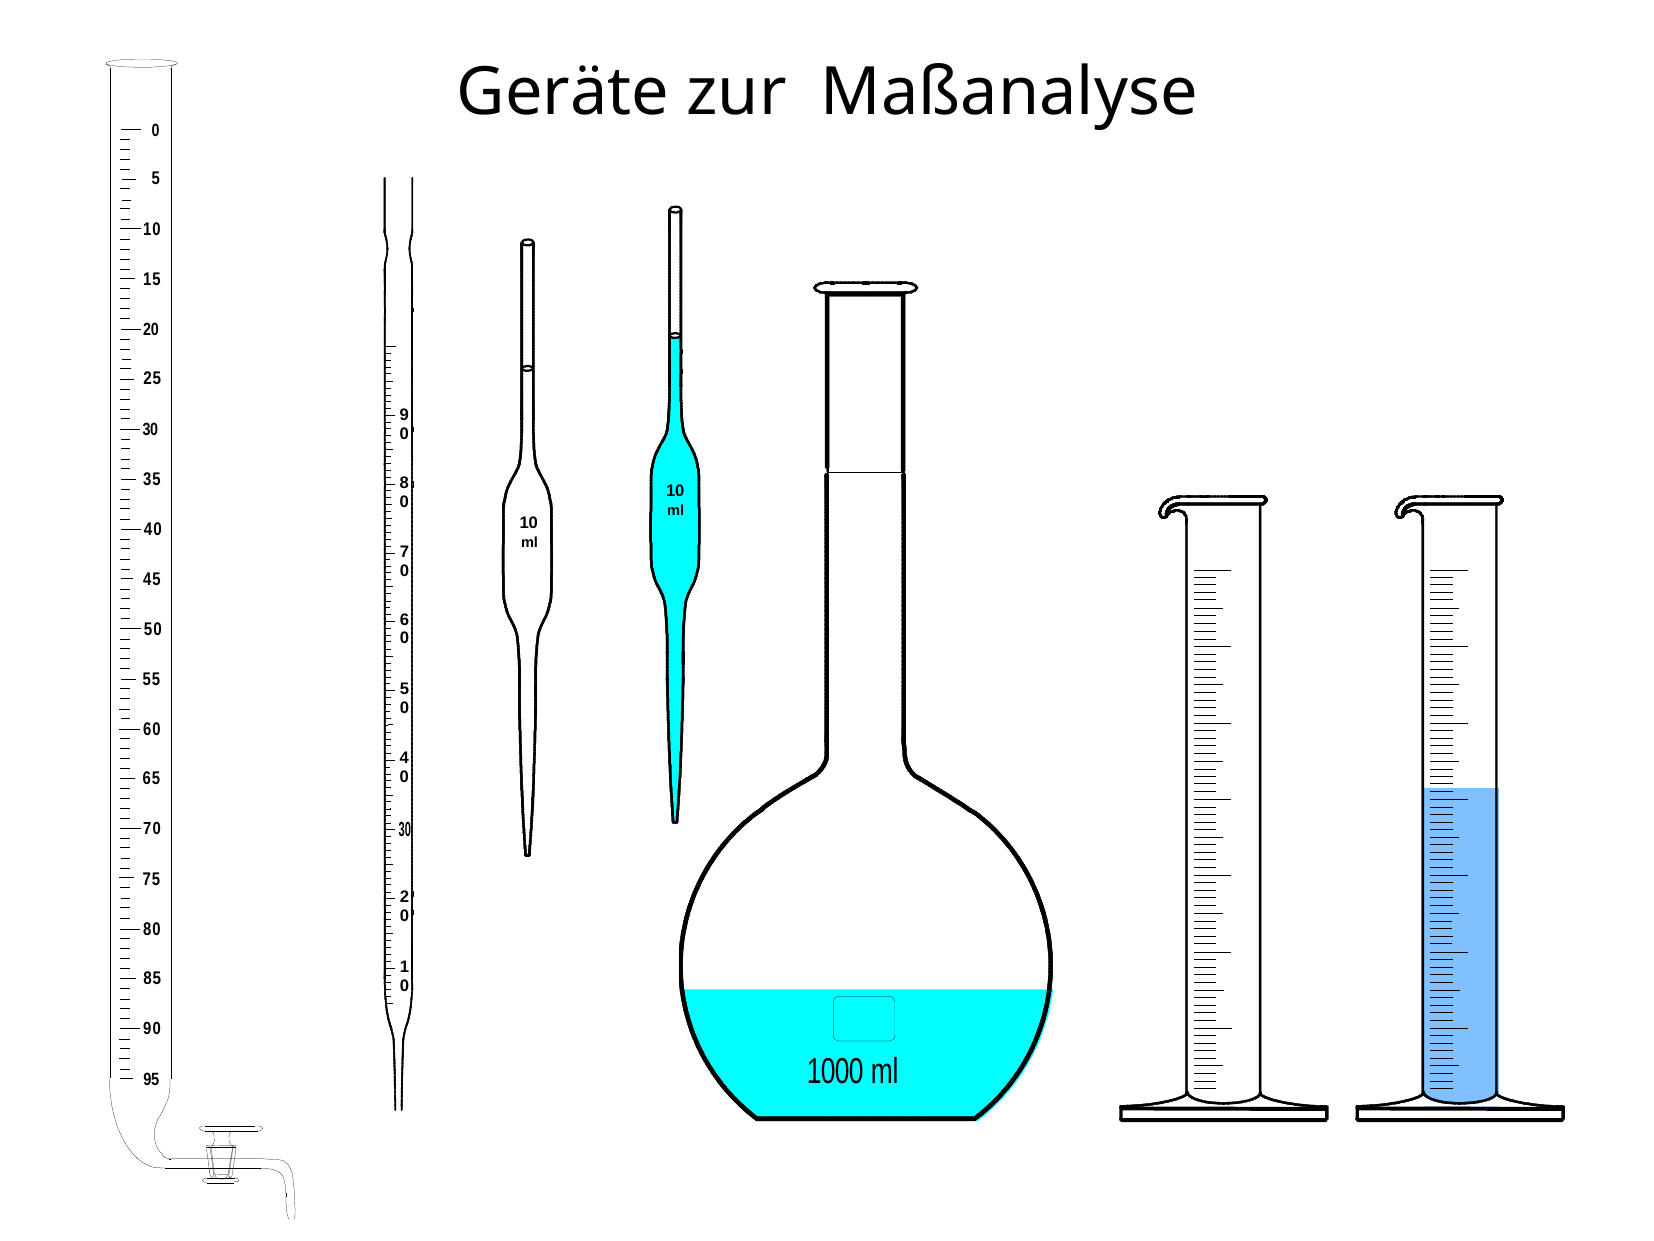

# Geräte zur Maßanalyse
90
80
70
60
50
40
30
20
10
10
ml
10
ml